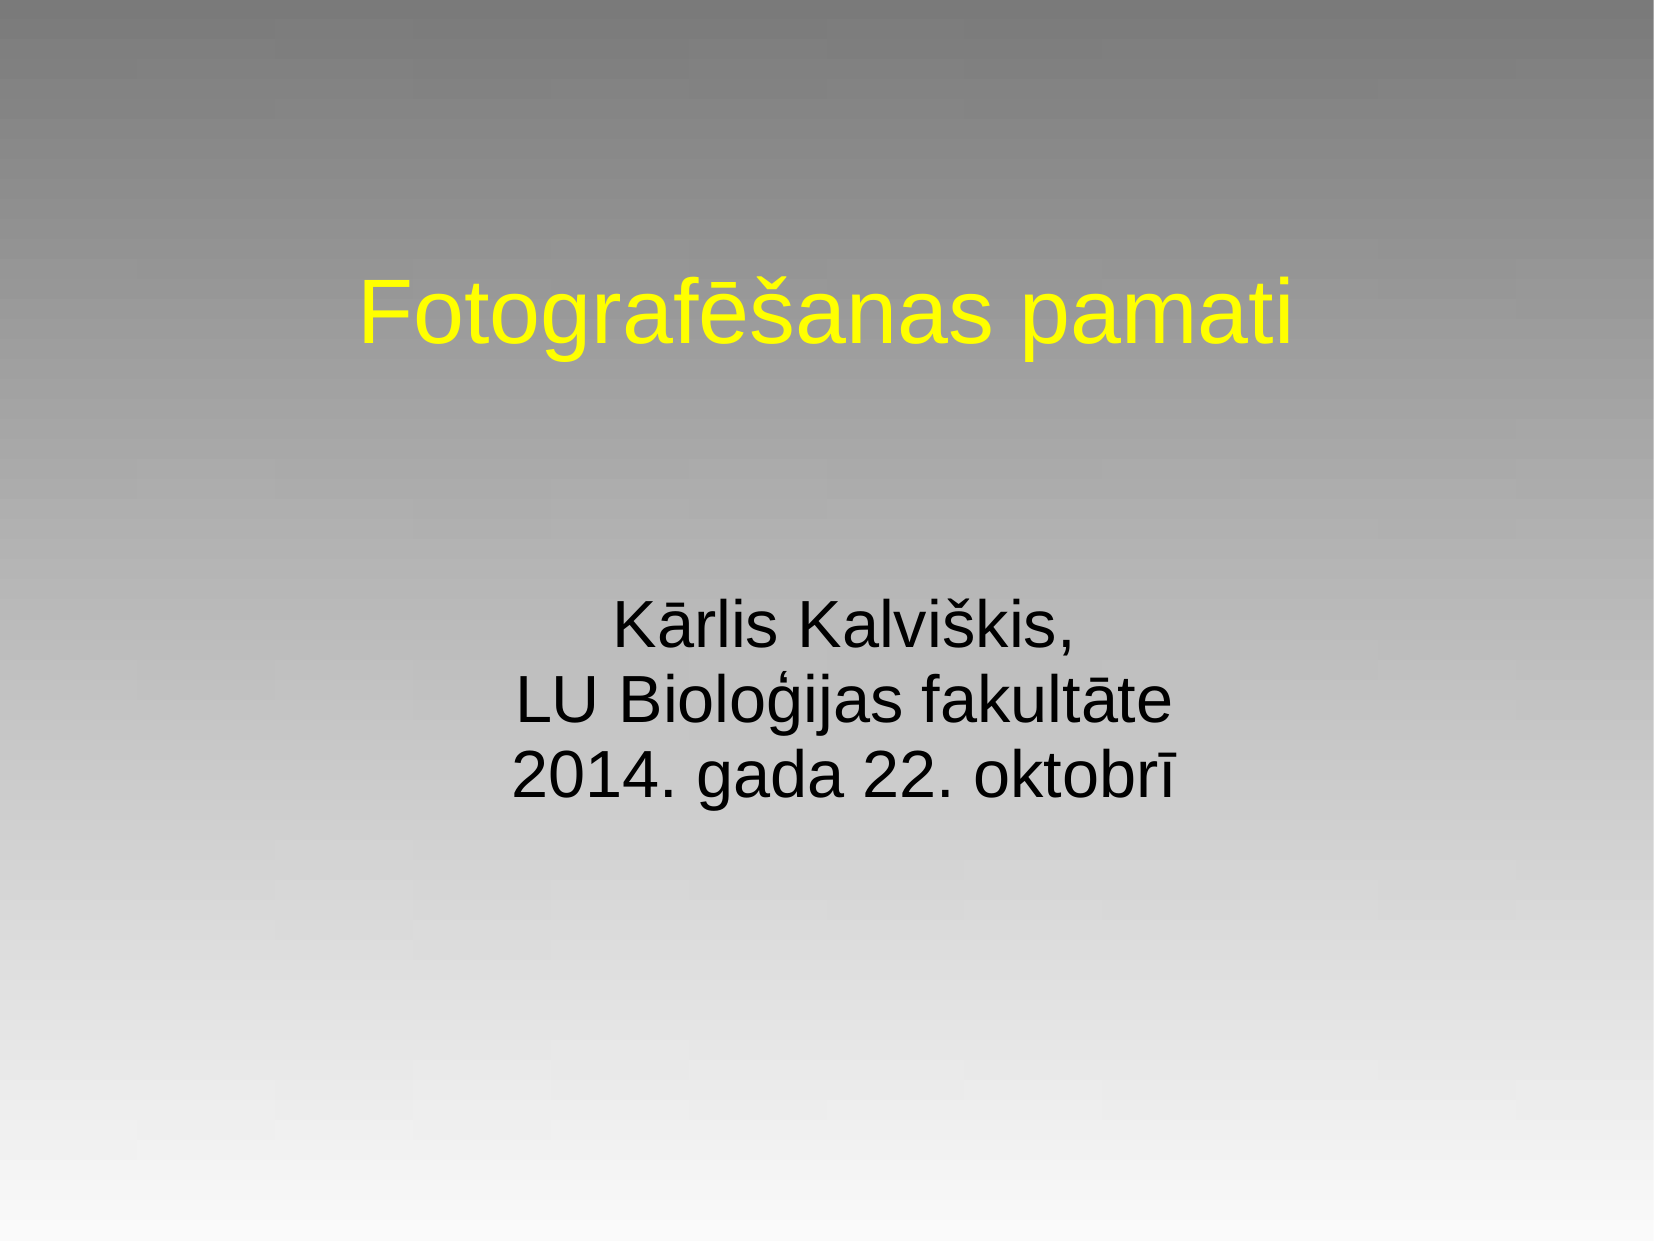

# Fotografēšanas pamati
Kārlis Kalviškis,
LU Bioloģijas fakultāte
2014. gada 22. oktobrī